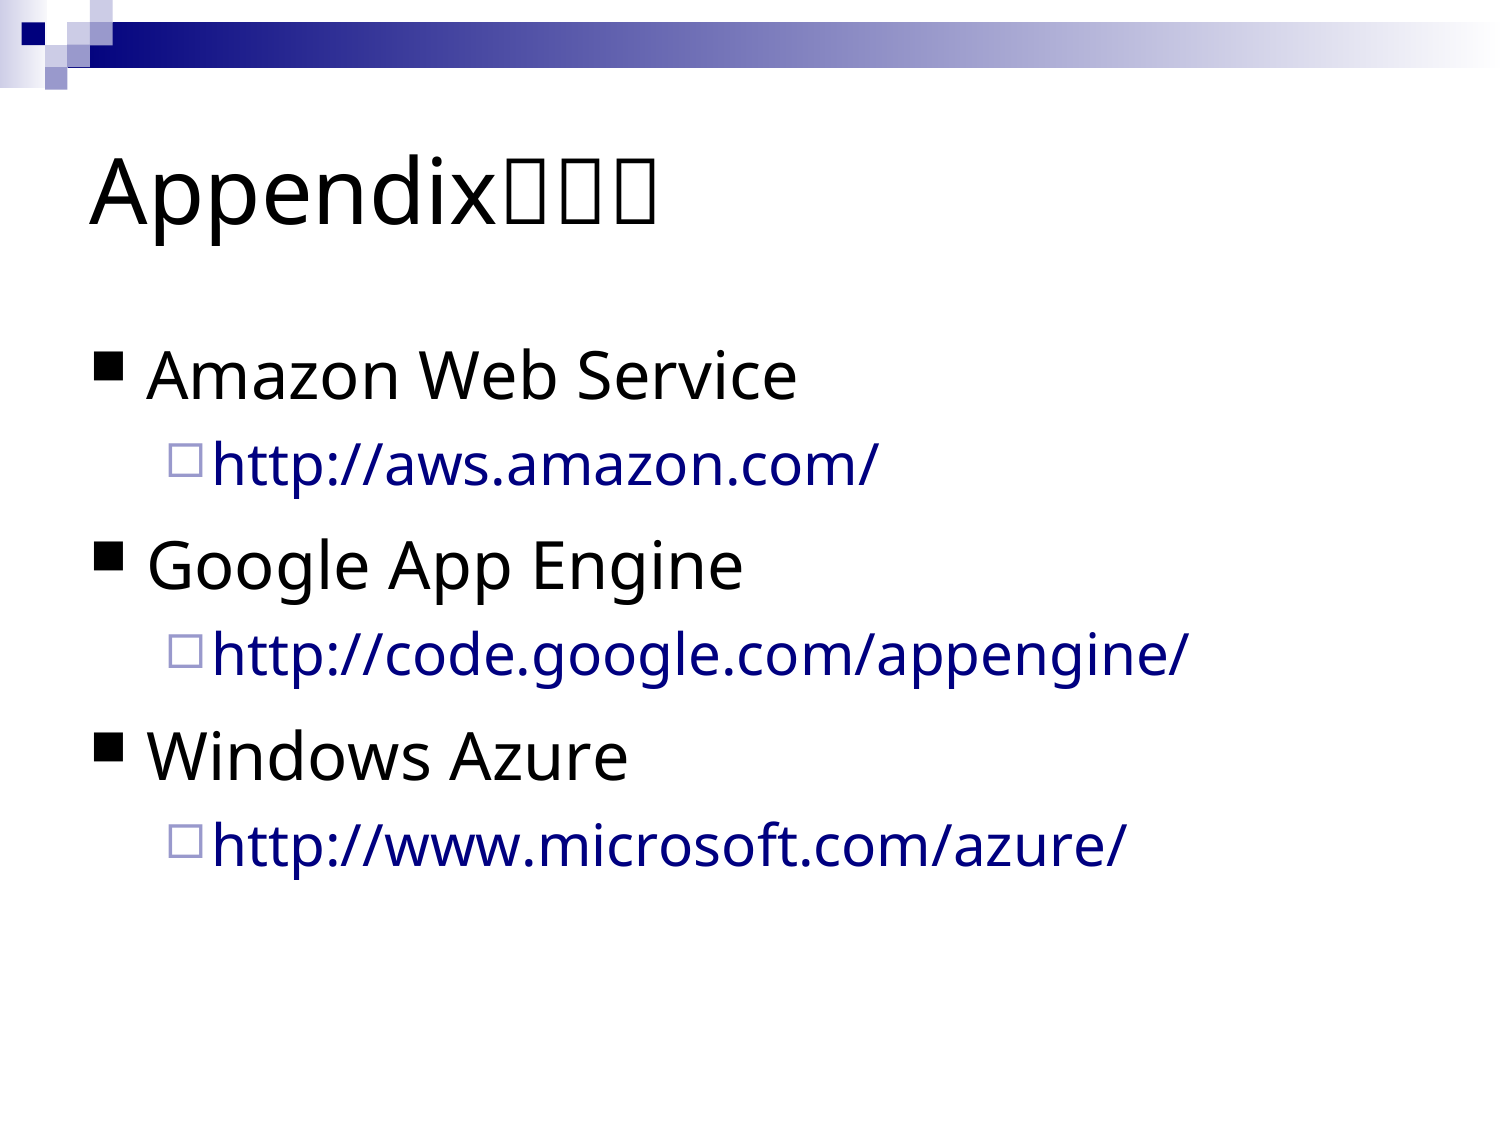

# Appendix（２）
Amazon Web Service
http://aws.amazon.com/
Google App Engine
http://code.google.com/appengine/
Windows Azure
http://www.microsoft.com/azure/